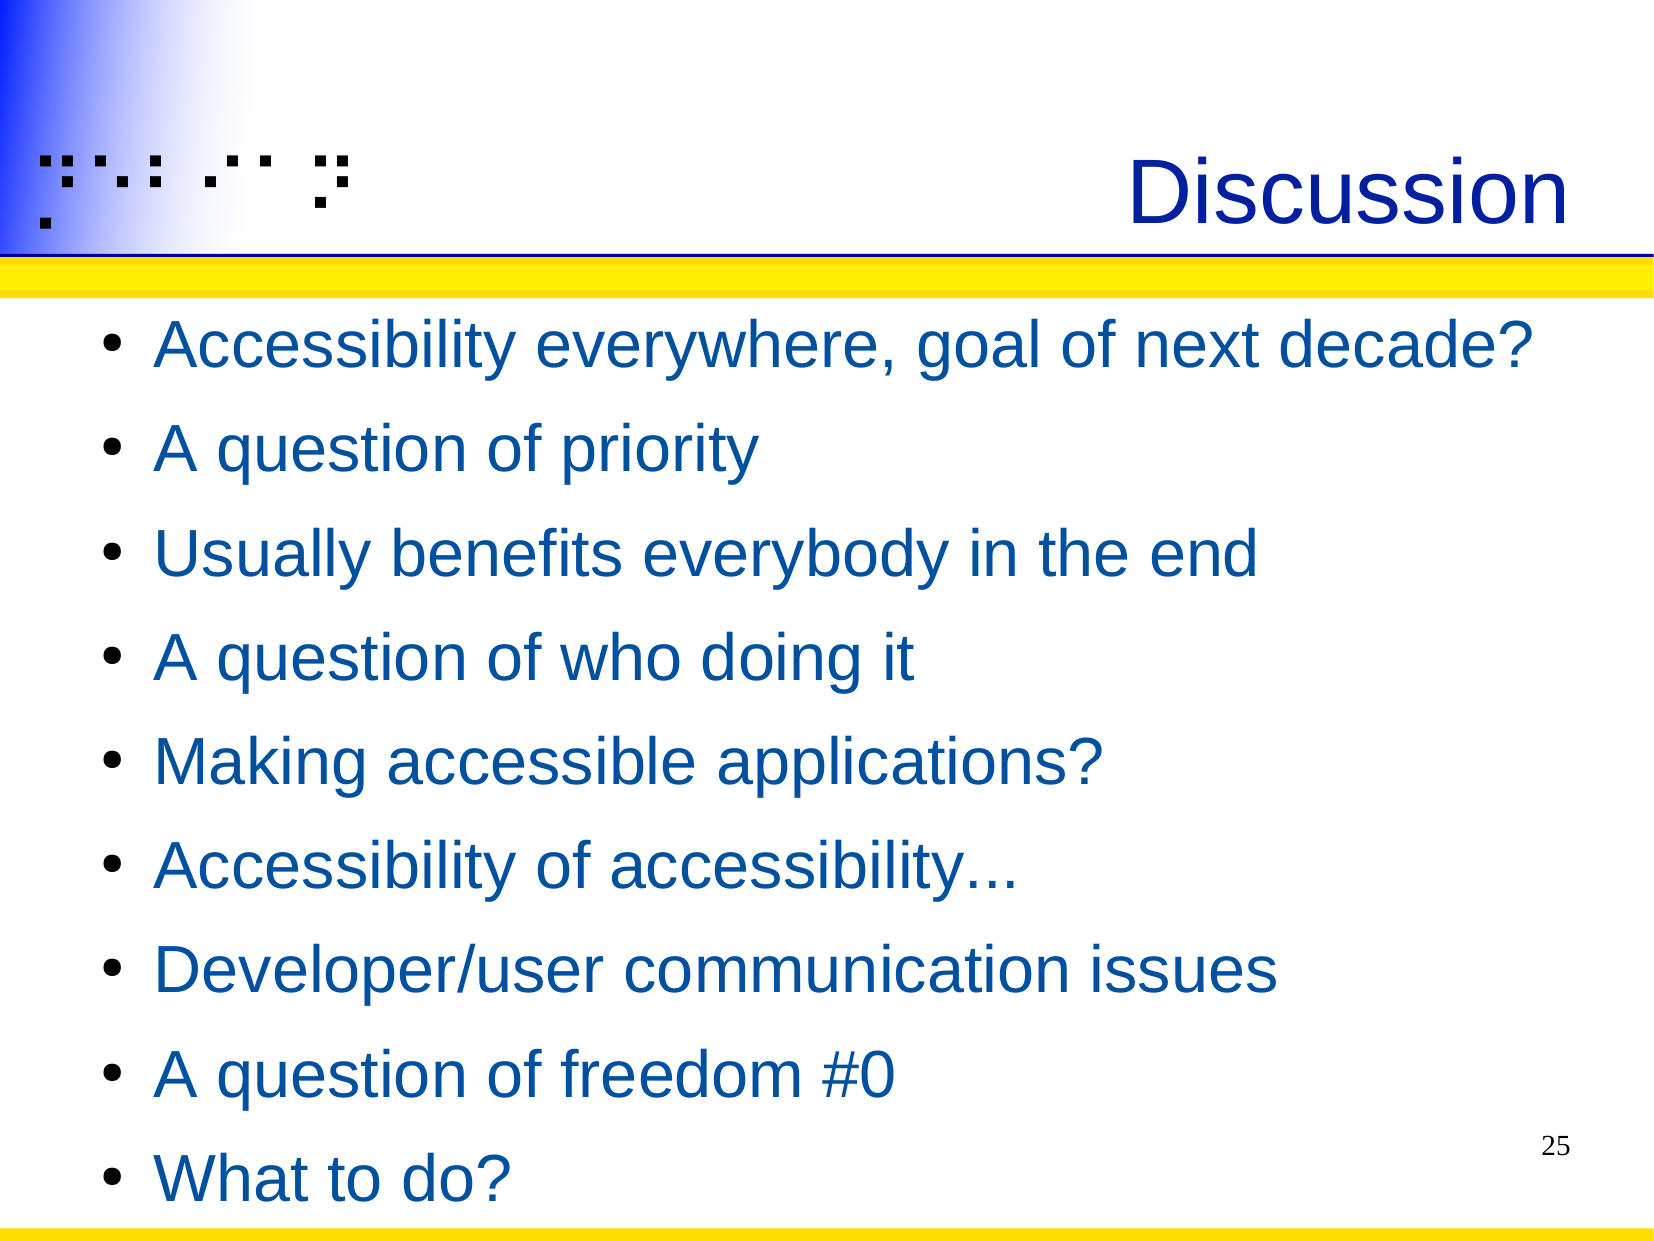

# Discussion
Accessibility everywhere, goal of next decade?
A question of priority
Usually benefits everybody in the end
A question of who doing it
Making accessible applications?
Accessibility of accessibility...
Developer/user communication issues
A question of freedom #0
What to do?
25